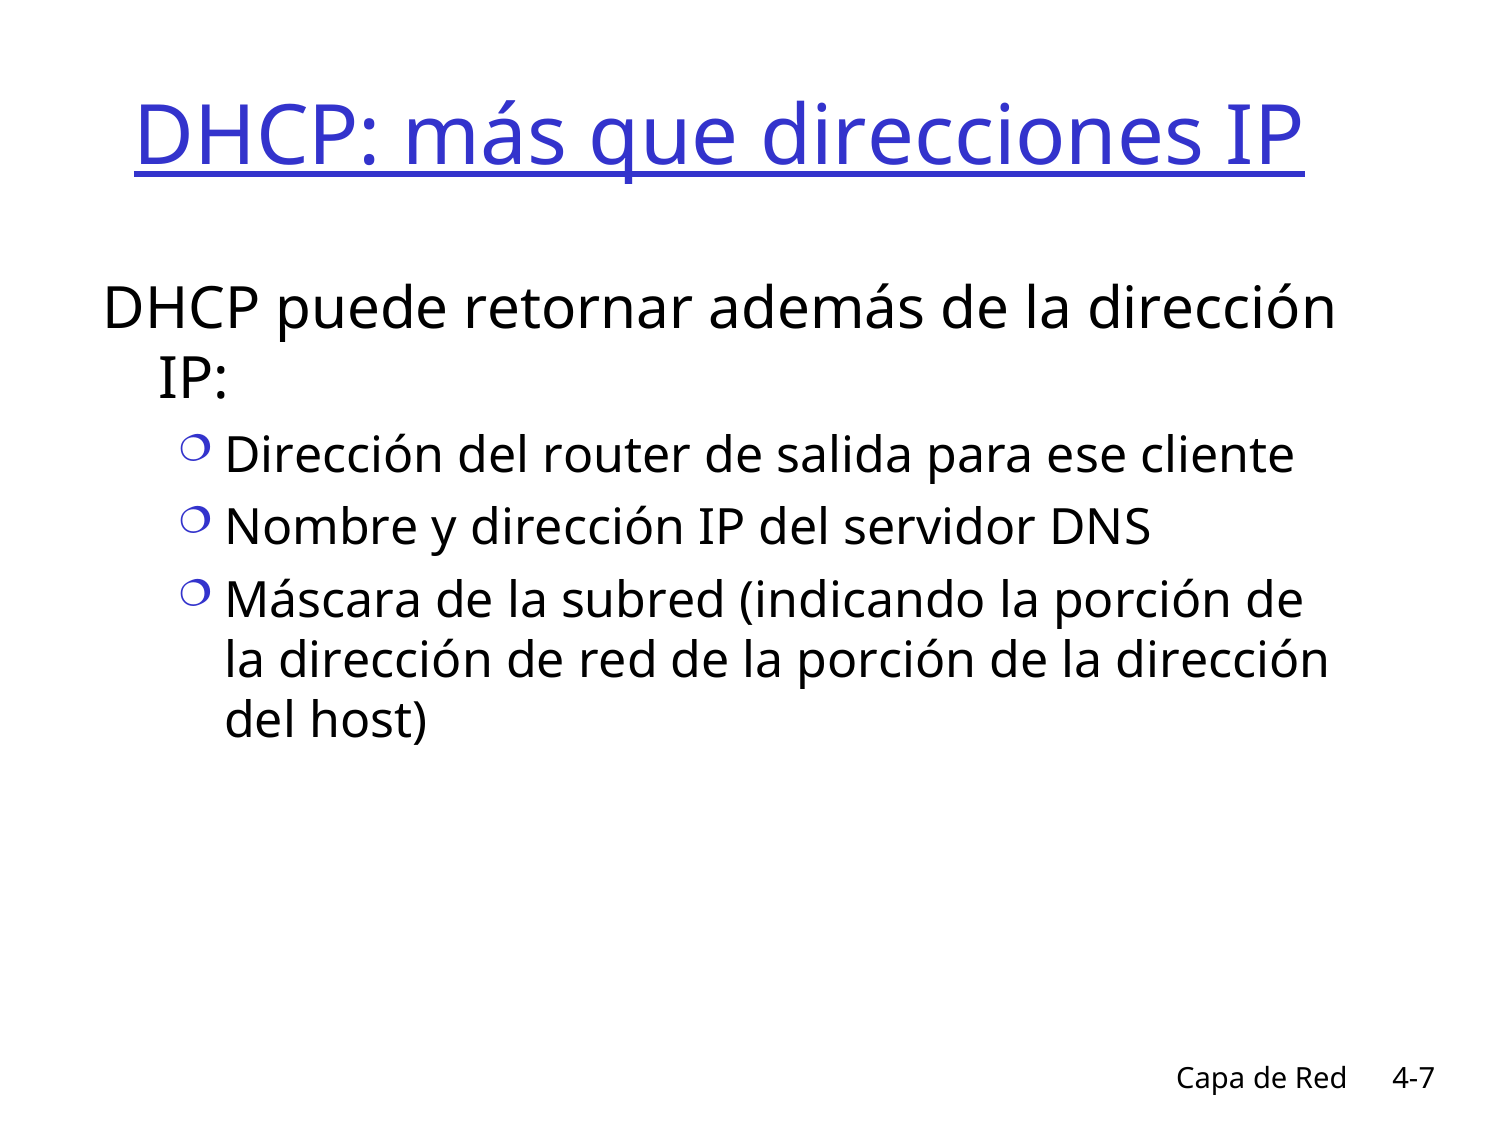

# DHCP: más que direcciones IP
DHCP puede retornar además de la dirección IP:
Dirección del router de salida para ese cliente
Nombre y dirección IP del servidor DNS
Máscara de la subred (indicando la porción de la dirección de red de la porción de la dirección del host)
7